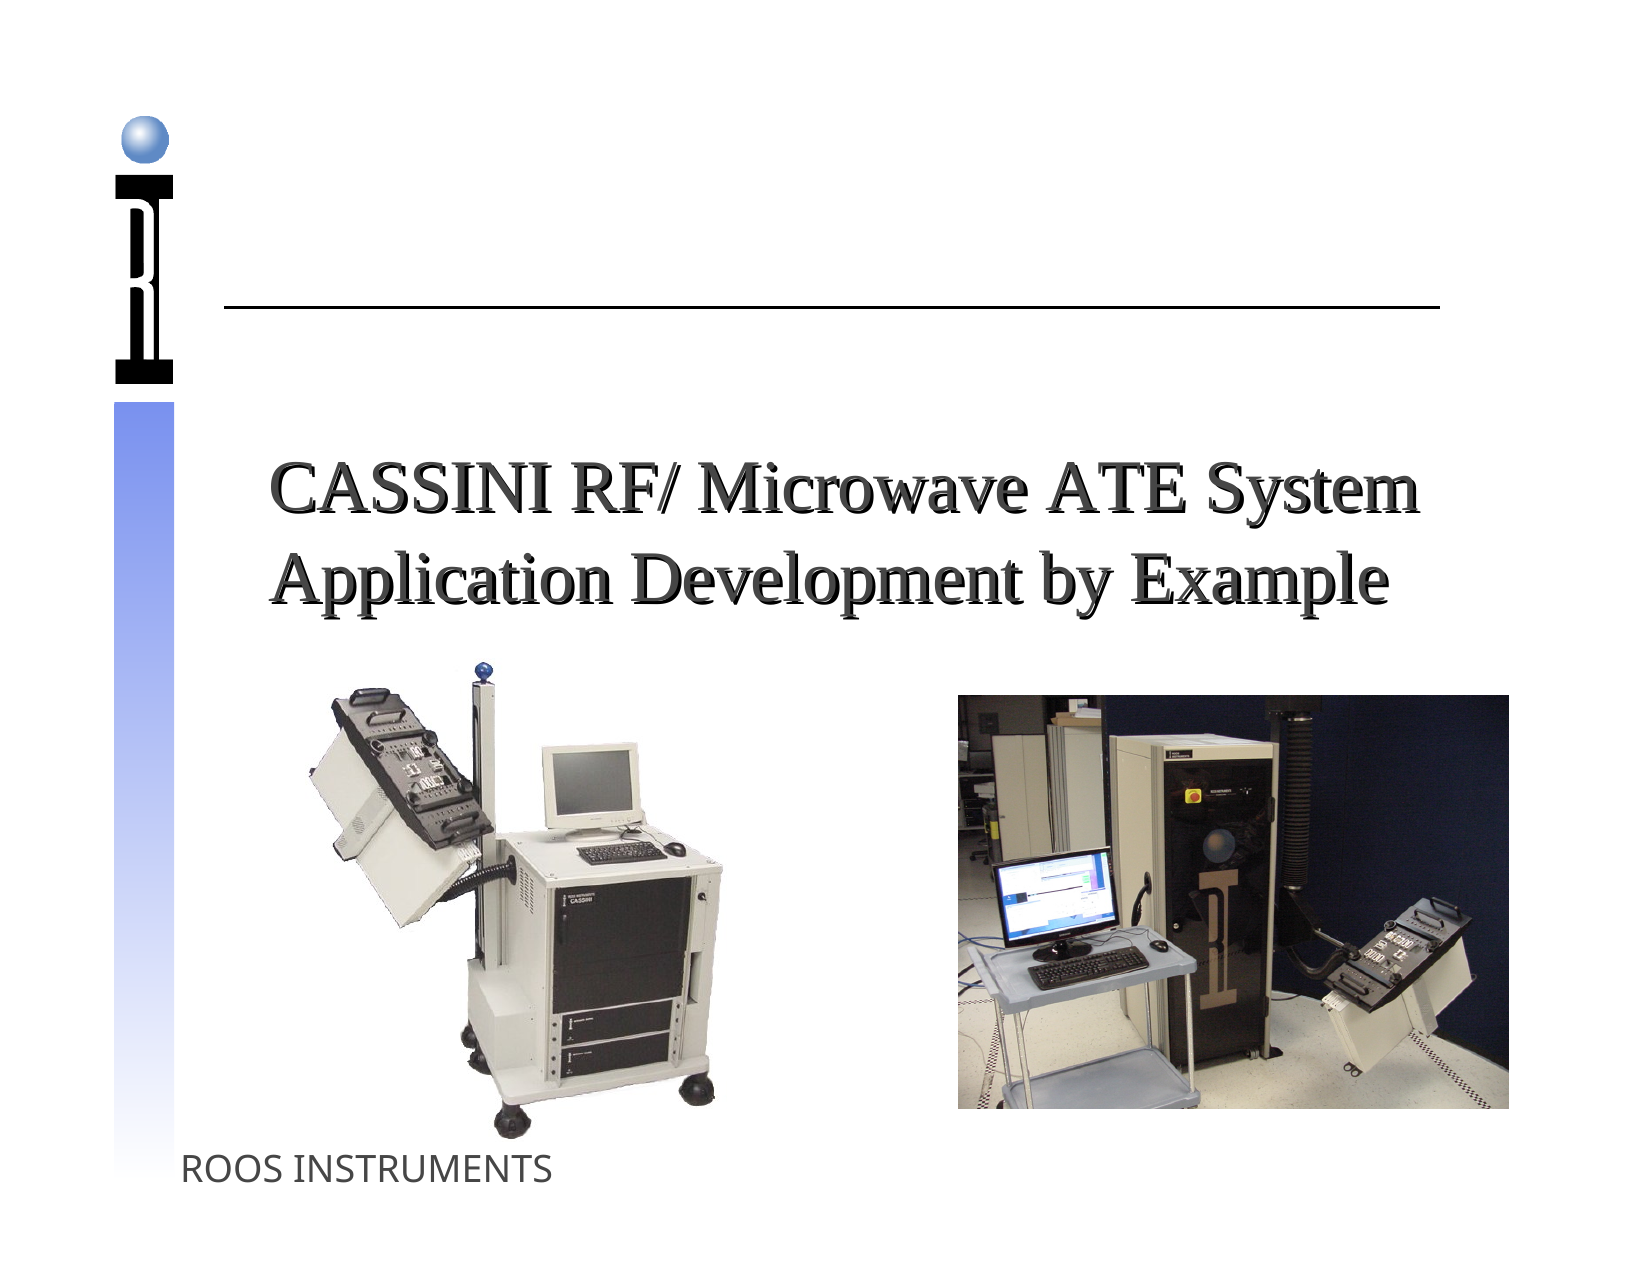

CASSINI RF/ Microwave ATE System
Application Development by Example